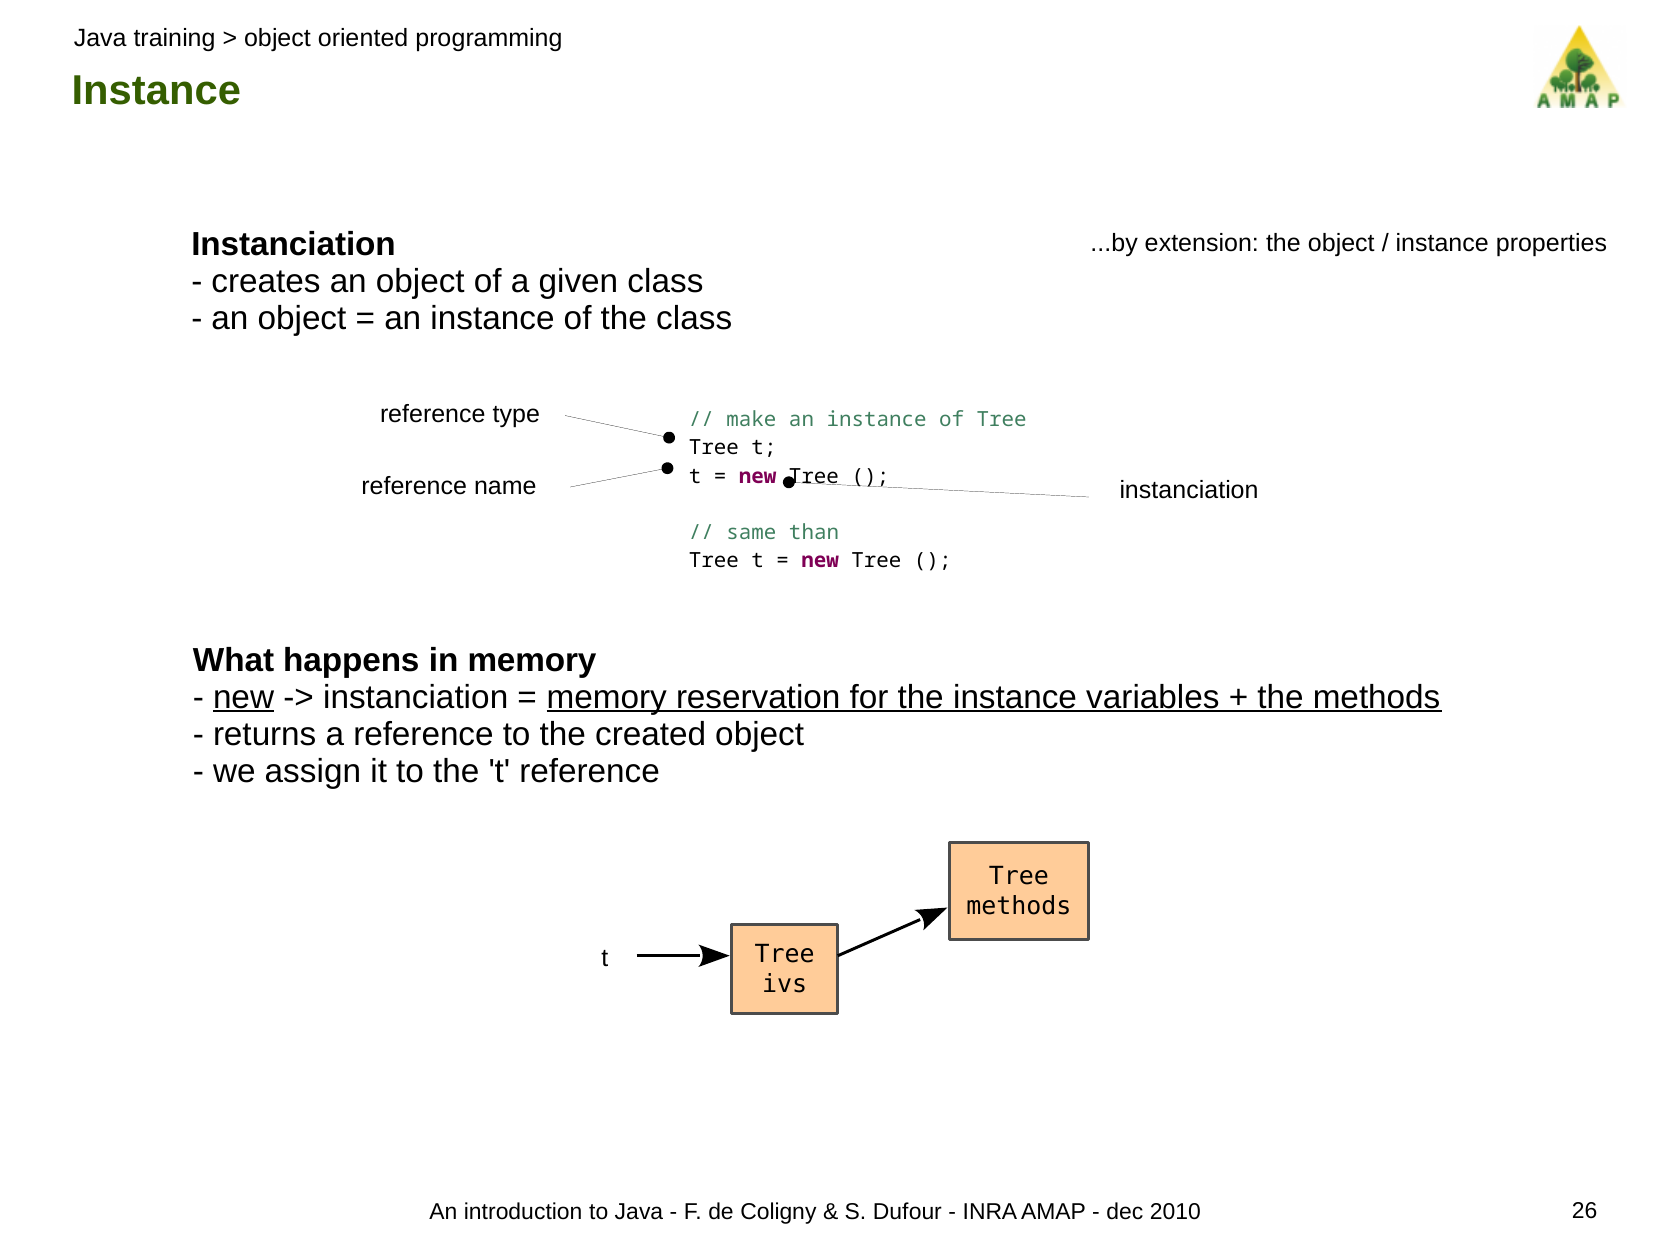

Java training > object oriented programming
Instance
Instanciation
- creates an object of a given class
- an object = an instance of the class
...by extension: the object / instance properties
reference type
// make an instance of Tree
Tree t;
t = new Tree ();
// same than
Tree t = new Tree ();
reference name
instanciation
What happens in memory
- new -> instanciation = memory reservation for the instance variables + the methods
- returns a reference to the created object
- we assign it to the 't' reference
Tree
methods
Tree
ivs
t
26